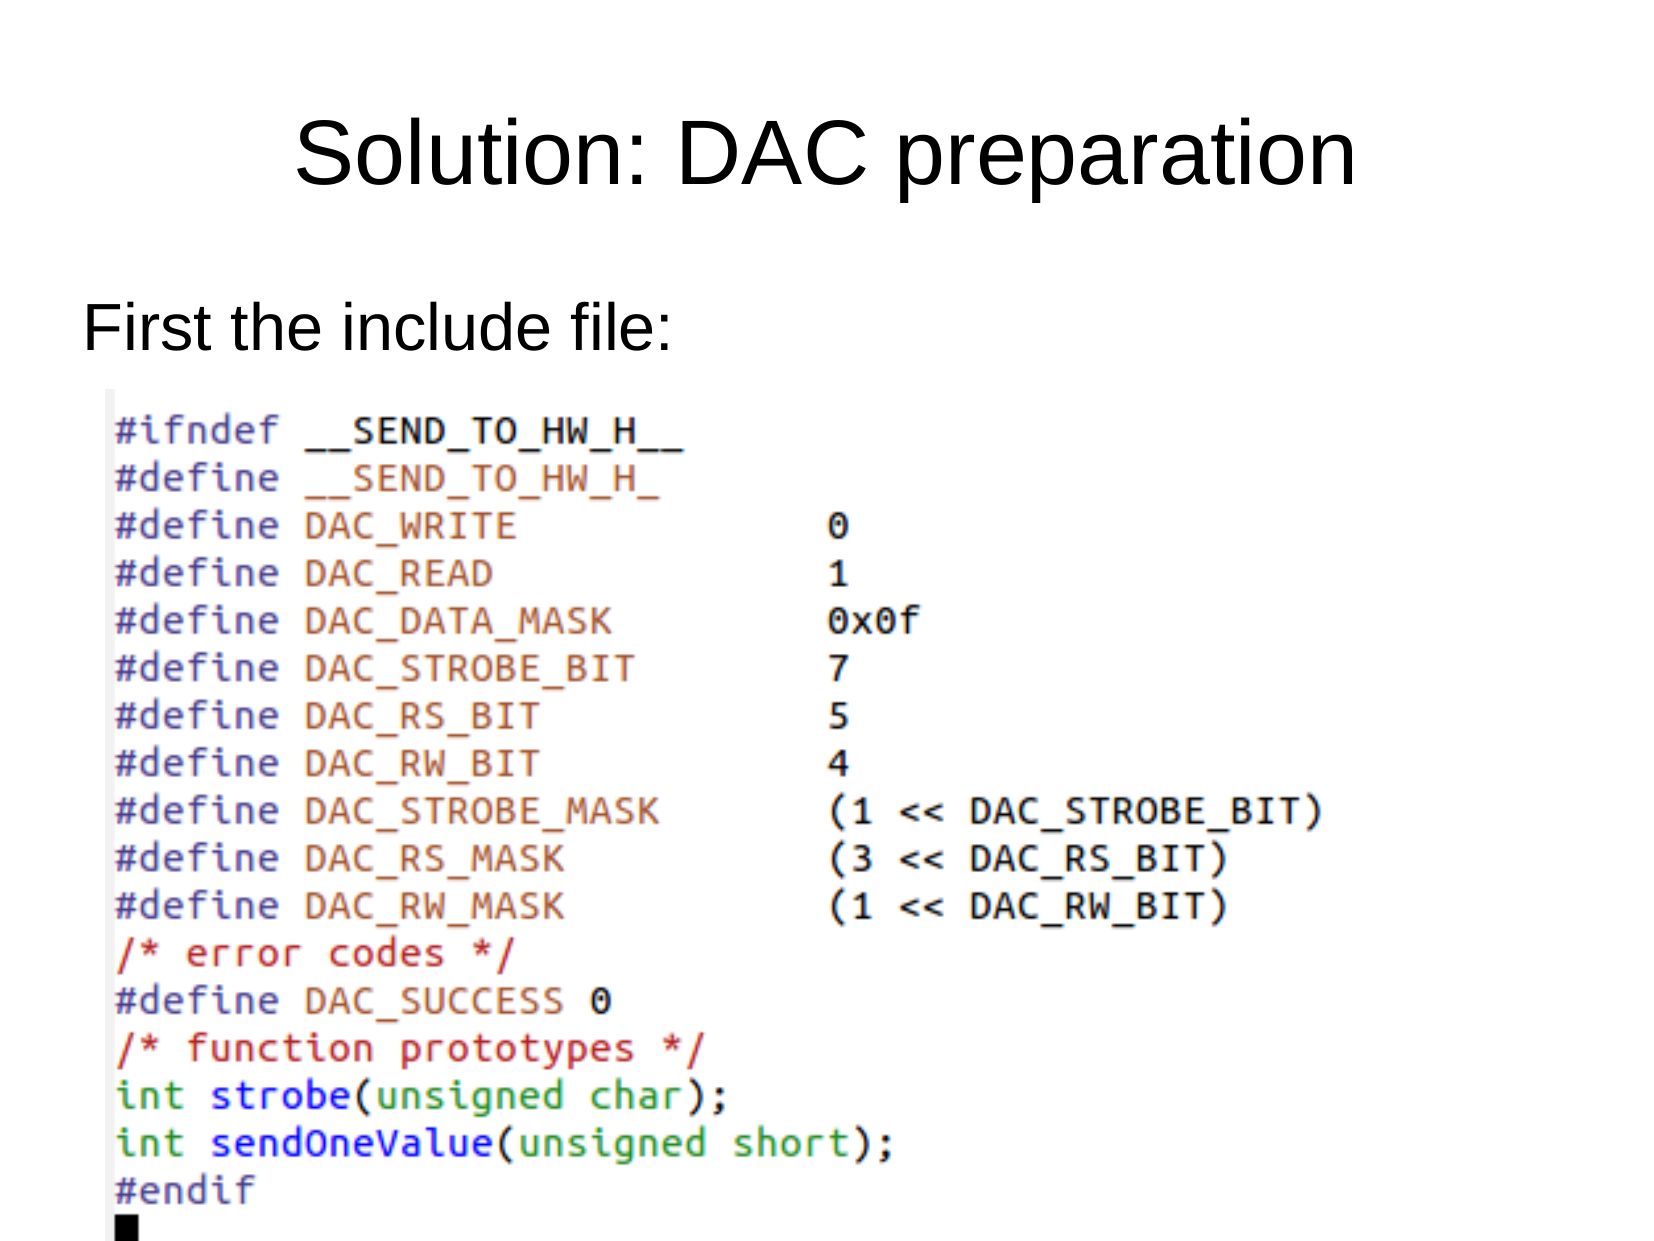

# Solution: DAC preparation
First the include file: